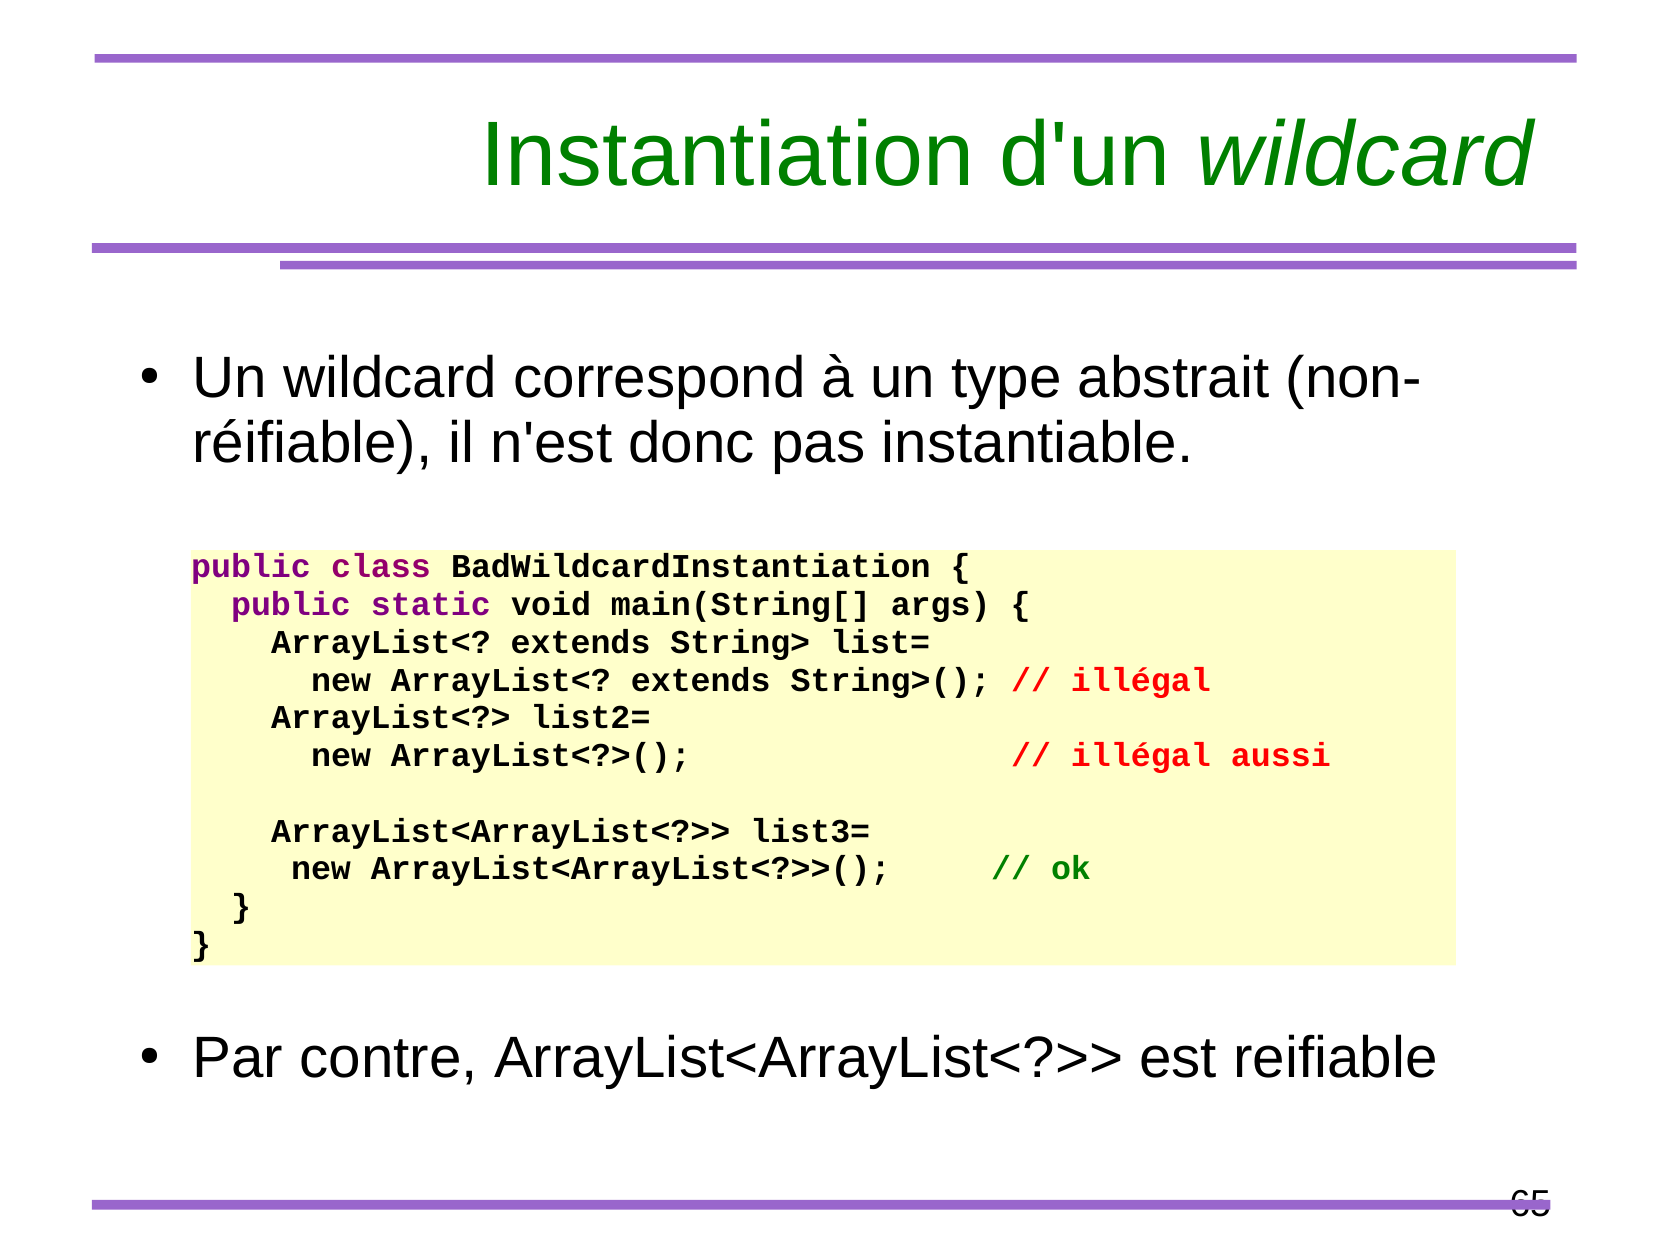

# Instantiation d'un wildcard
Un wildcard correspond à un type abstrait (non-réifiable), il n'est donc pas instantiable.
Par contre, ArrayList<ArrayList<?>> est reifiable
public class BadWildcardInstantiation {
 public static void main(String[] args) {
 ArrayList<? extends String> list=
 new ArrayList<? extends String>(); // illégal
 ArrayList<?> list2=
 new ArrayList<?>(); // illégal aussi
 ArrayList<ArrayList<?>> list3=
 new ArrayList<ArrayList<?>>(); // ok
 }
}